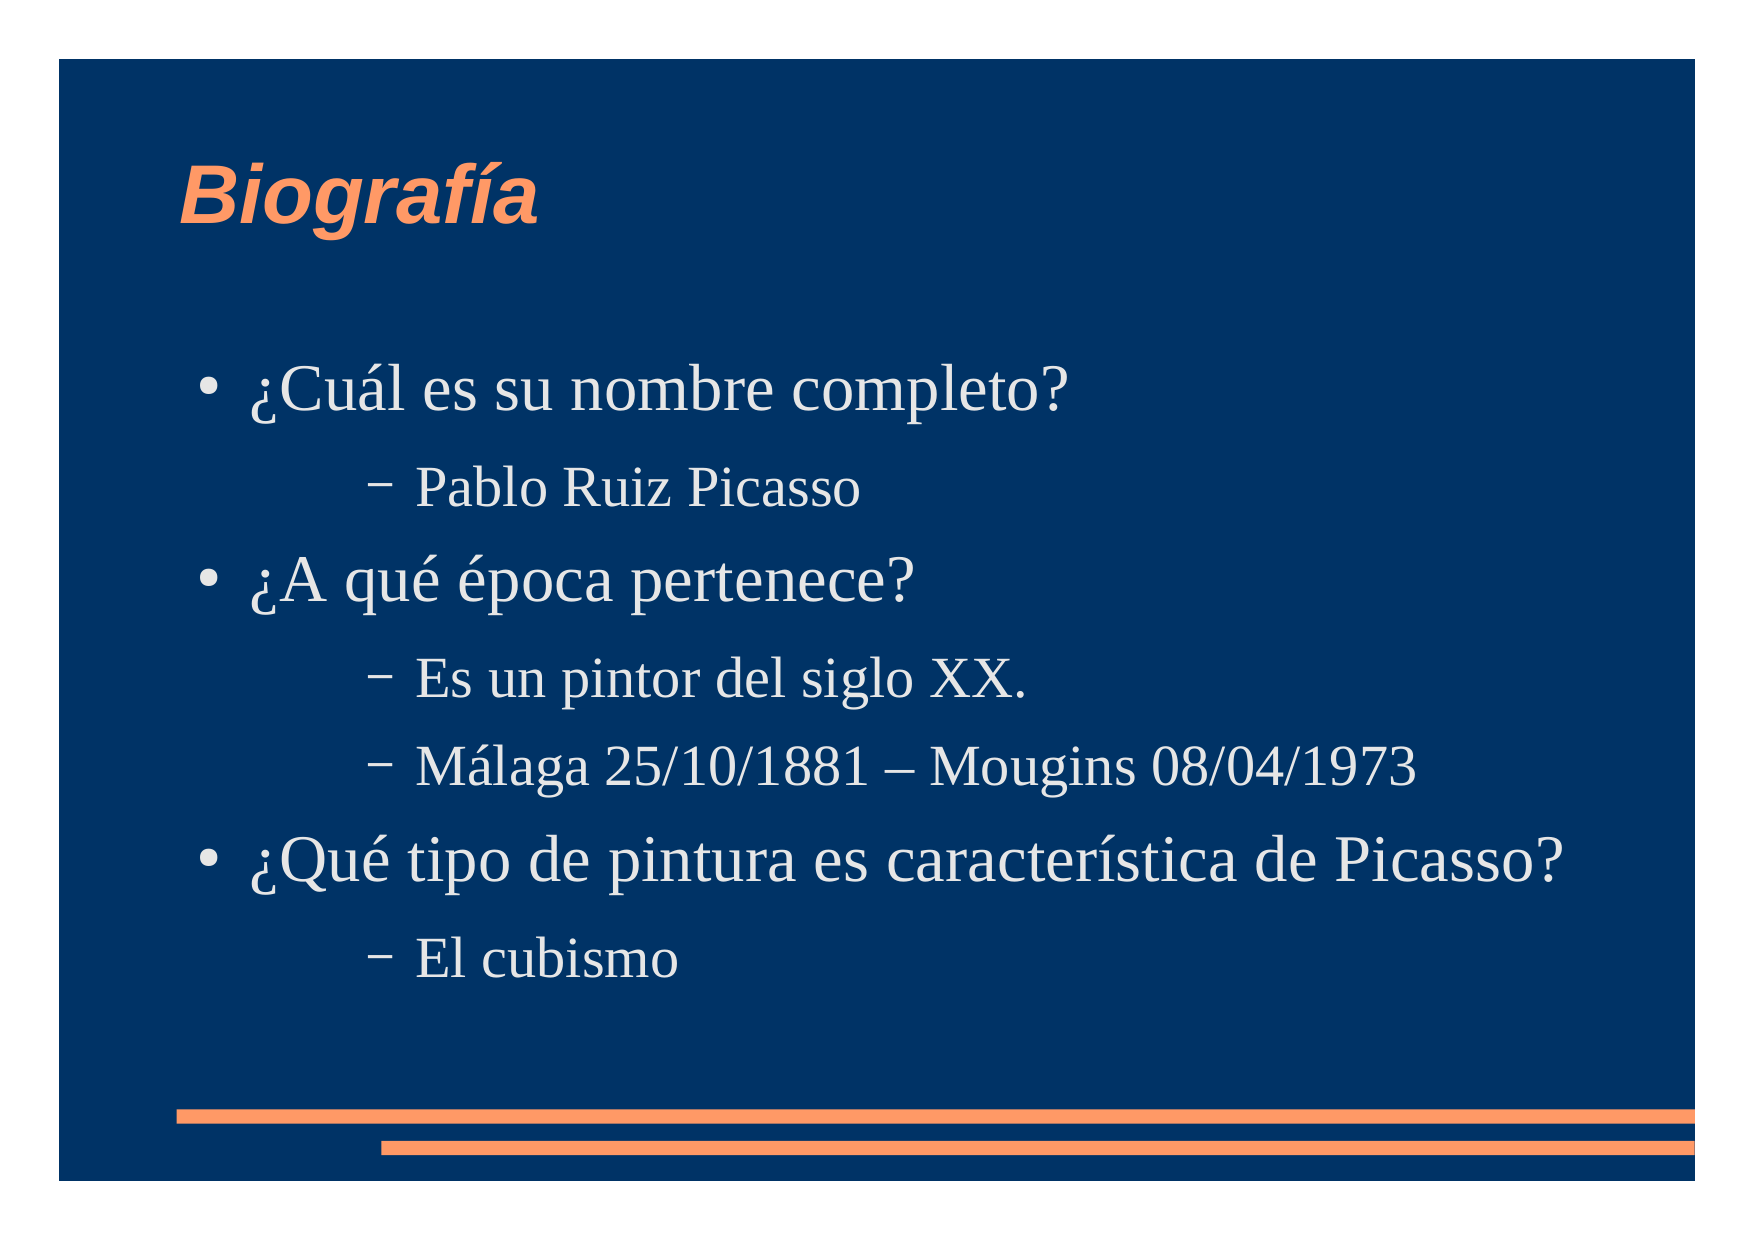

# Biografía
¿Cuál es su nombre completo?
Pablo Ruiz Picasso
¿A qué época pertenece?
Es un pintor del siglo XX.
Málaga 25/10/1881 – Mougins 08/04/1973
¿Qué tipo de pintura es característica de Picasso?
El cubismo